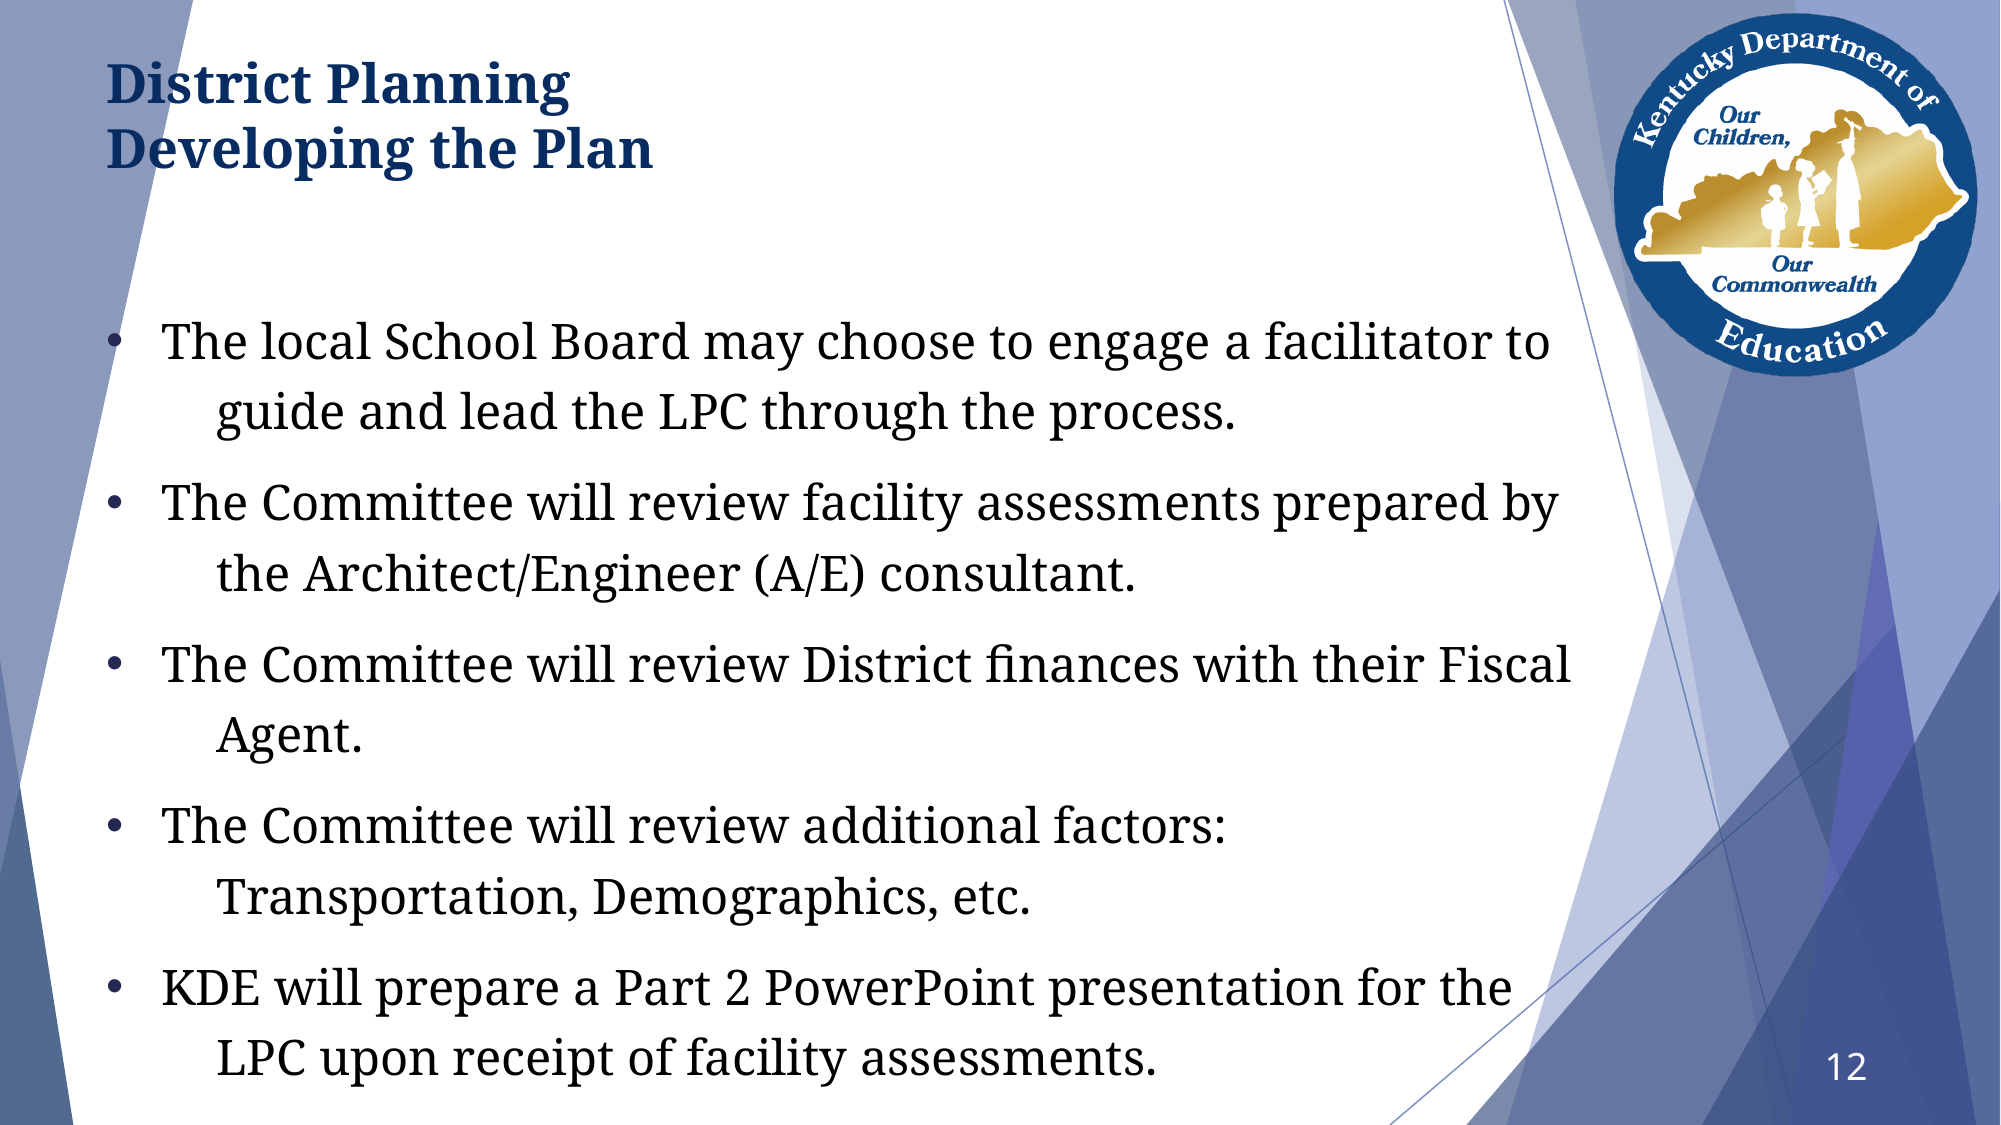

# District Planning Developing the Plan
The local School Board may choose to engage a facilitator to guide and lead the LPC through the process.
The Committee will review facility assessments prepared by the Architect/Engineer (A/E) consultant.
The Committee will review District finances with their Fiscal Agent.
The Committee will review additional factors: Transportation, Demographics, etc.
KDE will prepare a Part 2 PowerPoint presentation for the LPC upon receipt of facility assessments.